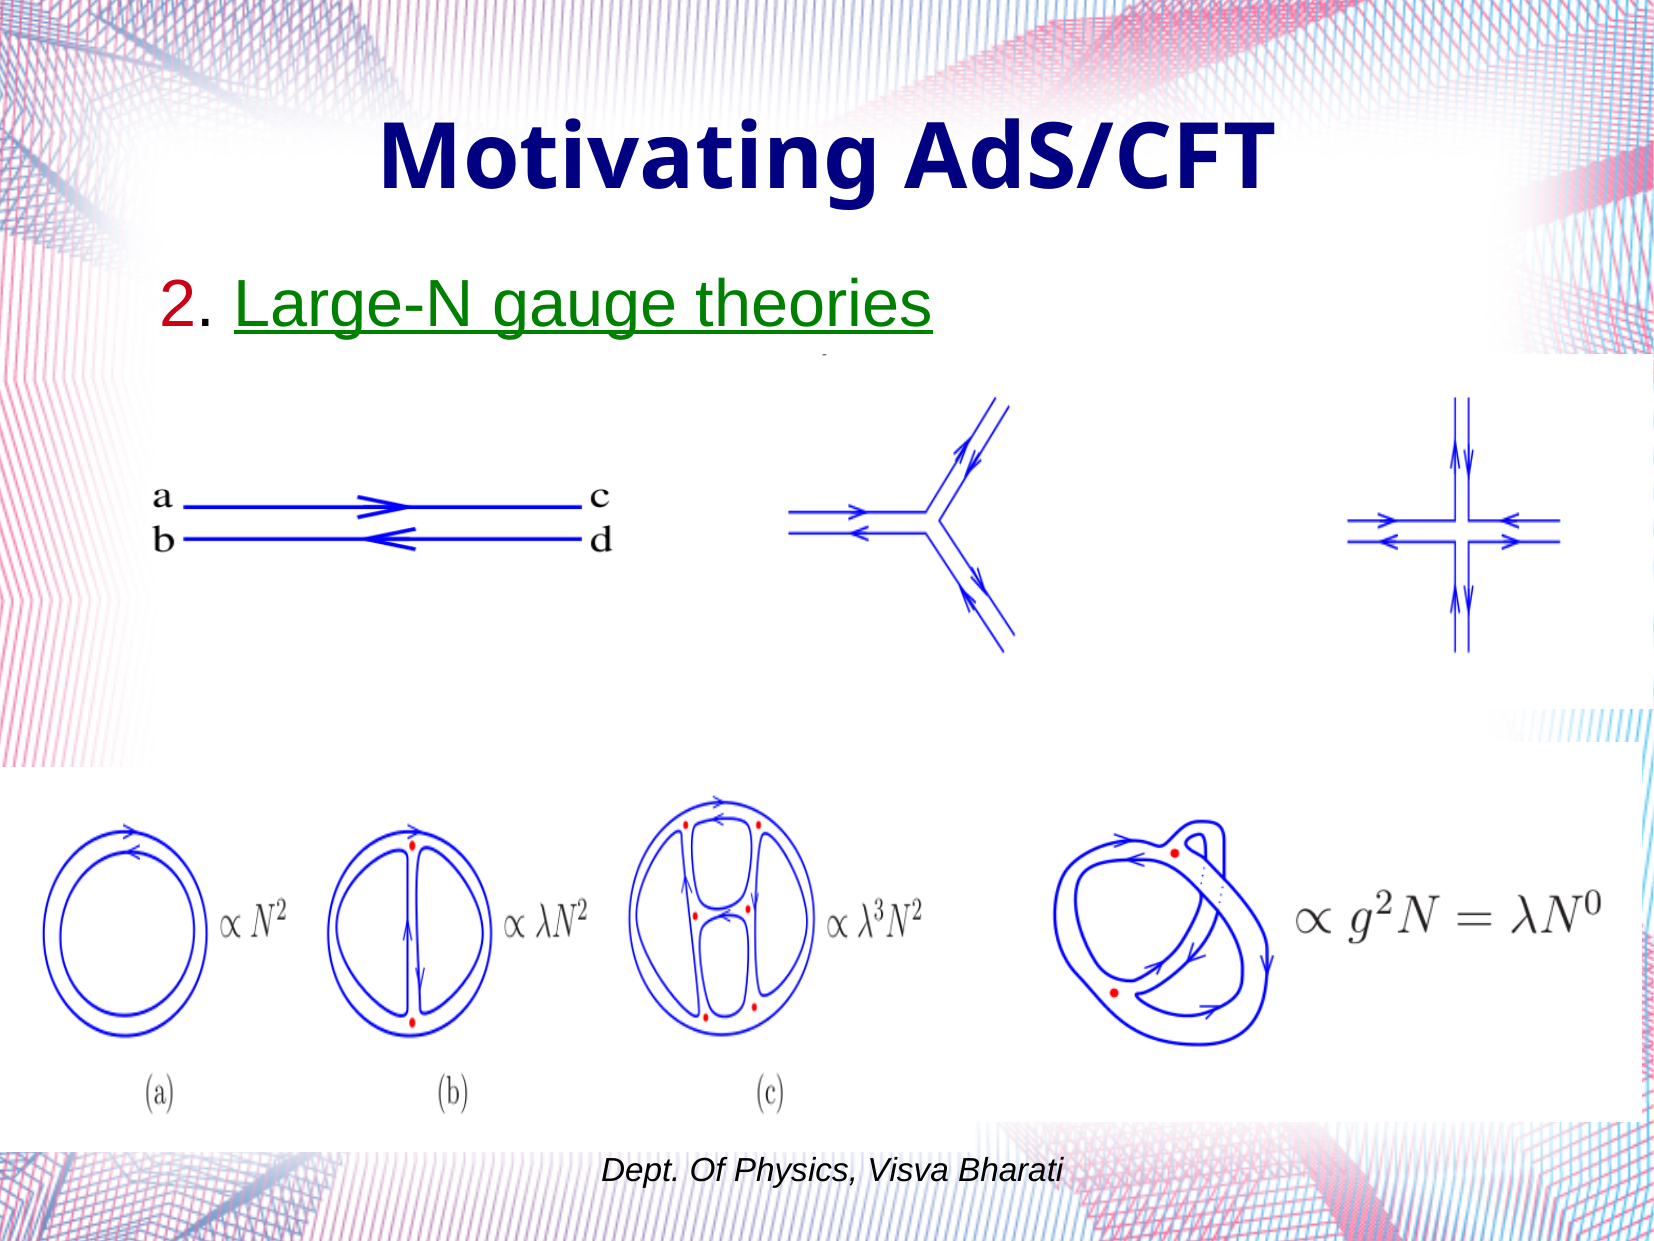

# Motivating AdS/CFT
2. Large-N gauge theories
Dept. Of Physics, Visva Bharati